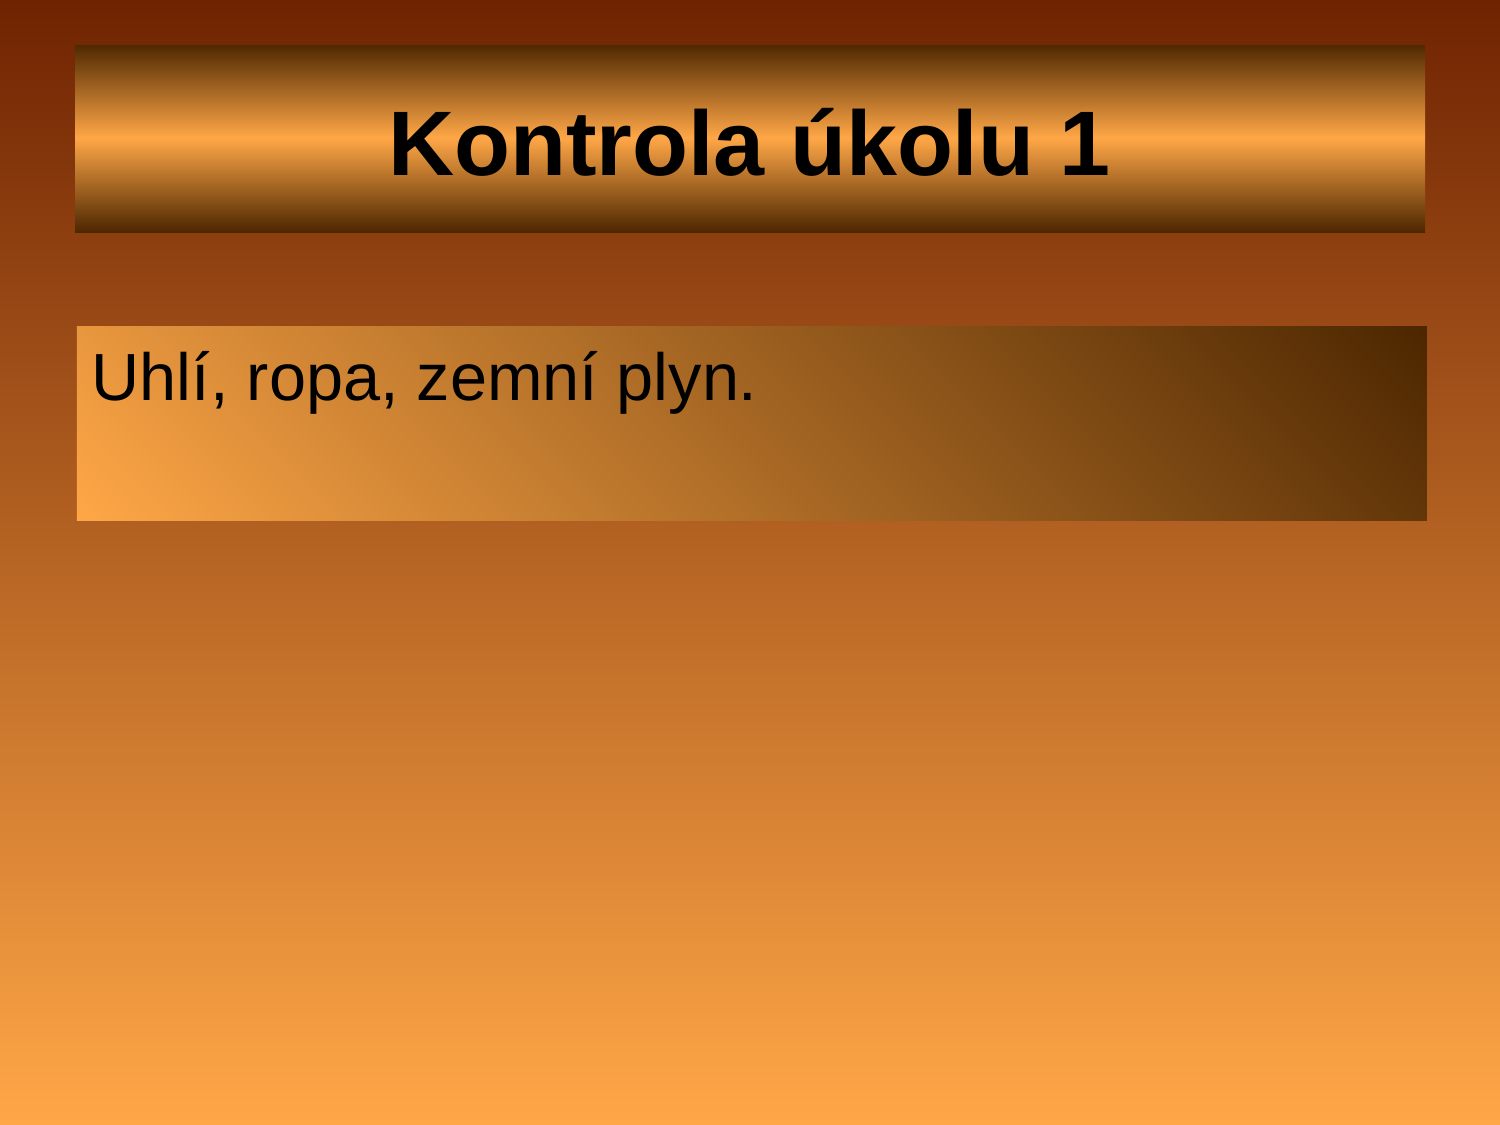

# Kontrola úkolu 1
Uhlí, ropa, zemní plyn.